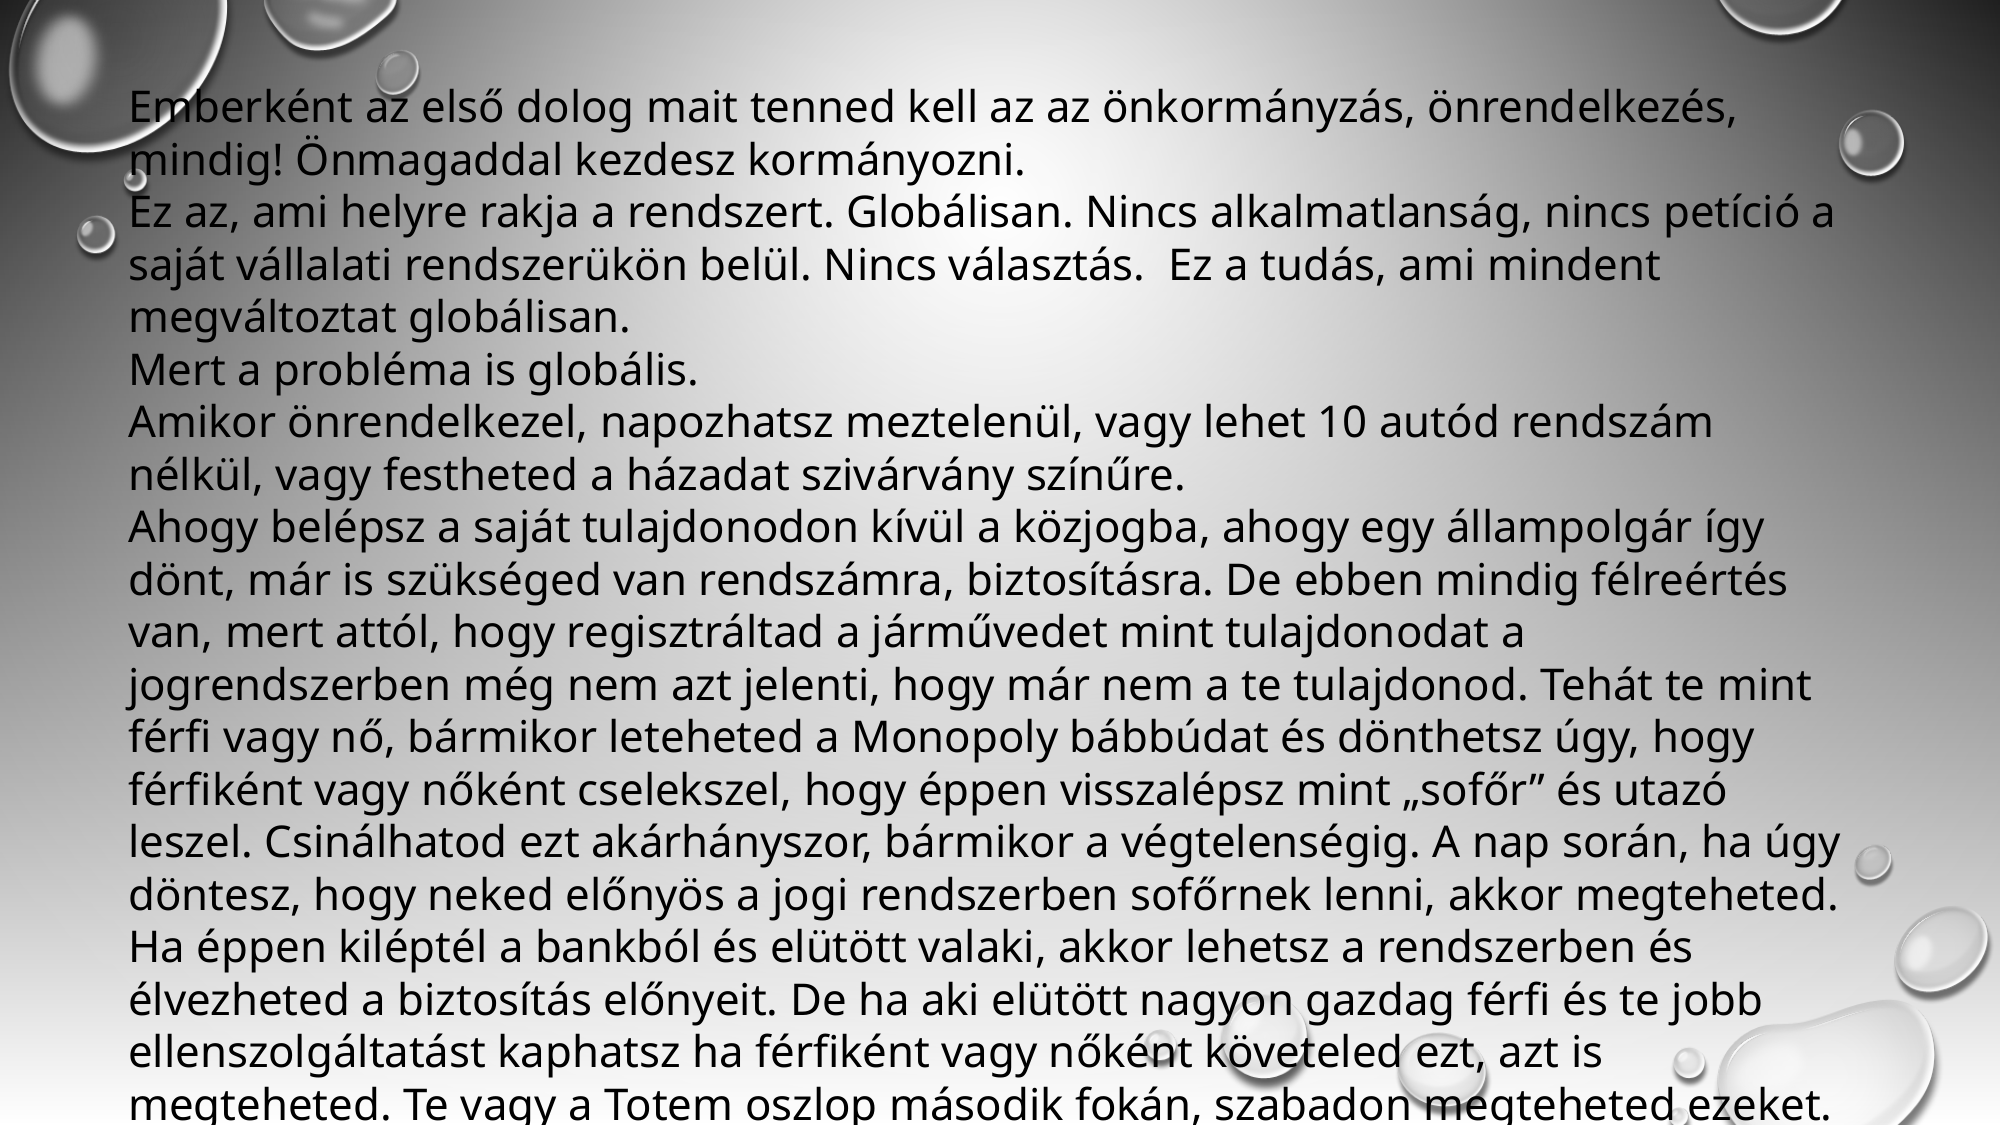

Emberként az első dolog mait tenned kell az az önkormányzás, önrendelkezés, mindig! Önmagaddal kezdesz kormányozni.
Ez az, ami helyre rakja a rendszert. Globálisan. Nincs alkalmatlanság, nincs petíció a saját vállalati rendszerükön belül. Nincs választás. Ez a tudás, ami mindent megváltoztat globálisan.
Mert a probléma is globális.
Amikor önrendelkezel, napozhatsz meztelenül, vagy lehet 10 autód rendszám nélkül, vagy festheted a házadat szivárvány színűre.
Ahogy belépsz a saját tulajdonodon kívül a közjogba, ahogy egy állampolgár így dönt, már is szükséged van rendszámra, biztosításra. De ebben mindig félreértés van, mert attól, hogy regisztráltad a járművedet mint tulajdonodat a jogrendszerben még nem azt jelenti, hogy már nem a te tulajdonod. Tehát te mint férfi vagy nő, bármikor leteheted a Monopoly bábbúdat és dönthetsz úgy, hogy férfiként vagy nőként cselekszel, hogy éppen visszalépsz mint „sofőr” és utazó leszel. Csinálhatod ezt akárhányszor, bármikor a végtelenségig. A nap során, ha úgy döntesz, hogy neked előnyös a jogi rendszerben sofőrnek lenni, akkor megteheted. Ha éppen kiléptél a bankból és elütött valaki, akkor lehetsz a rendszerben és élvezheted a biztosítás előnyeit. De ha aki elütött nagyon gazdag férfi és te jobb ellenszolgáltatást kaphatsz ha férfiként vagy nőként követeled ezt, azt is megteheted. Te vagy a Totem oszlop második fokán, szabadon megteheted ezeket.